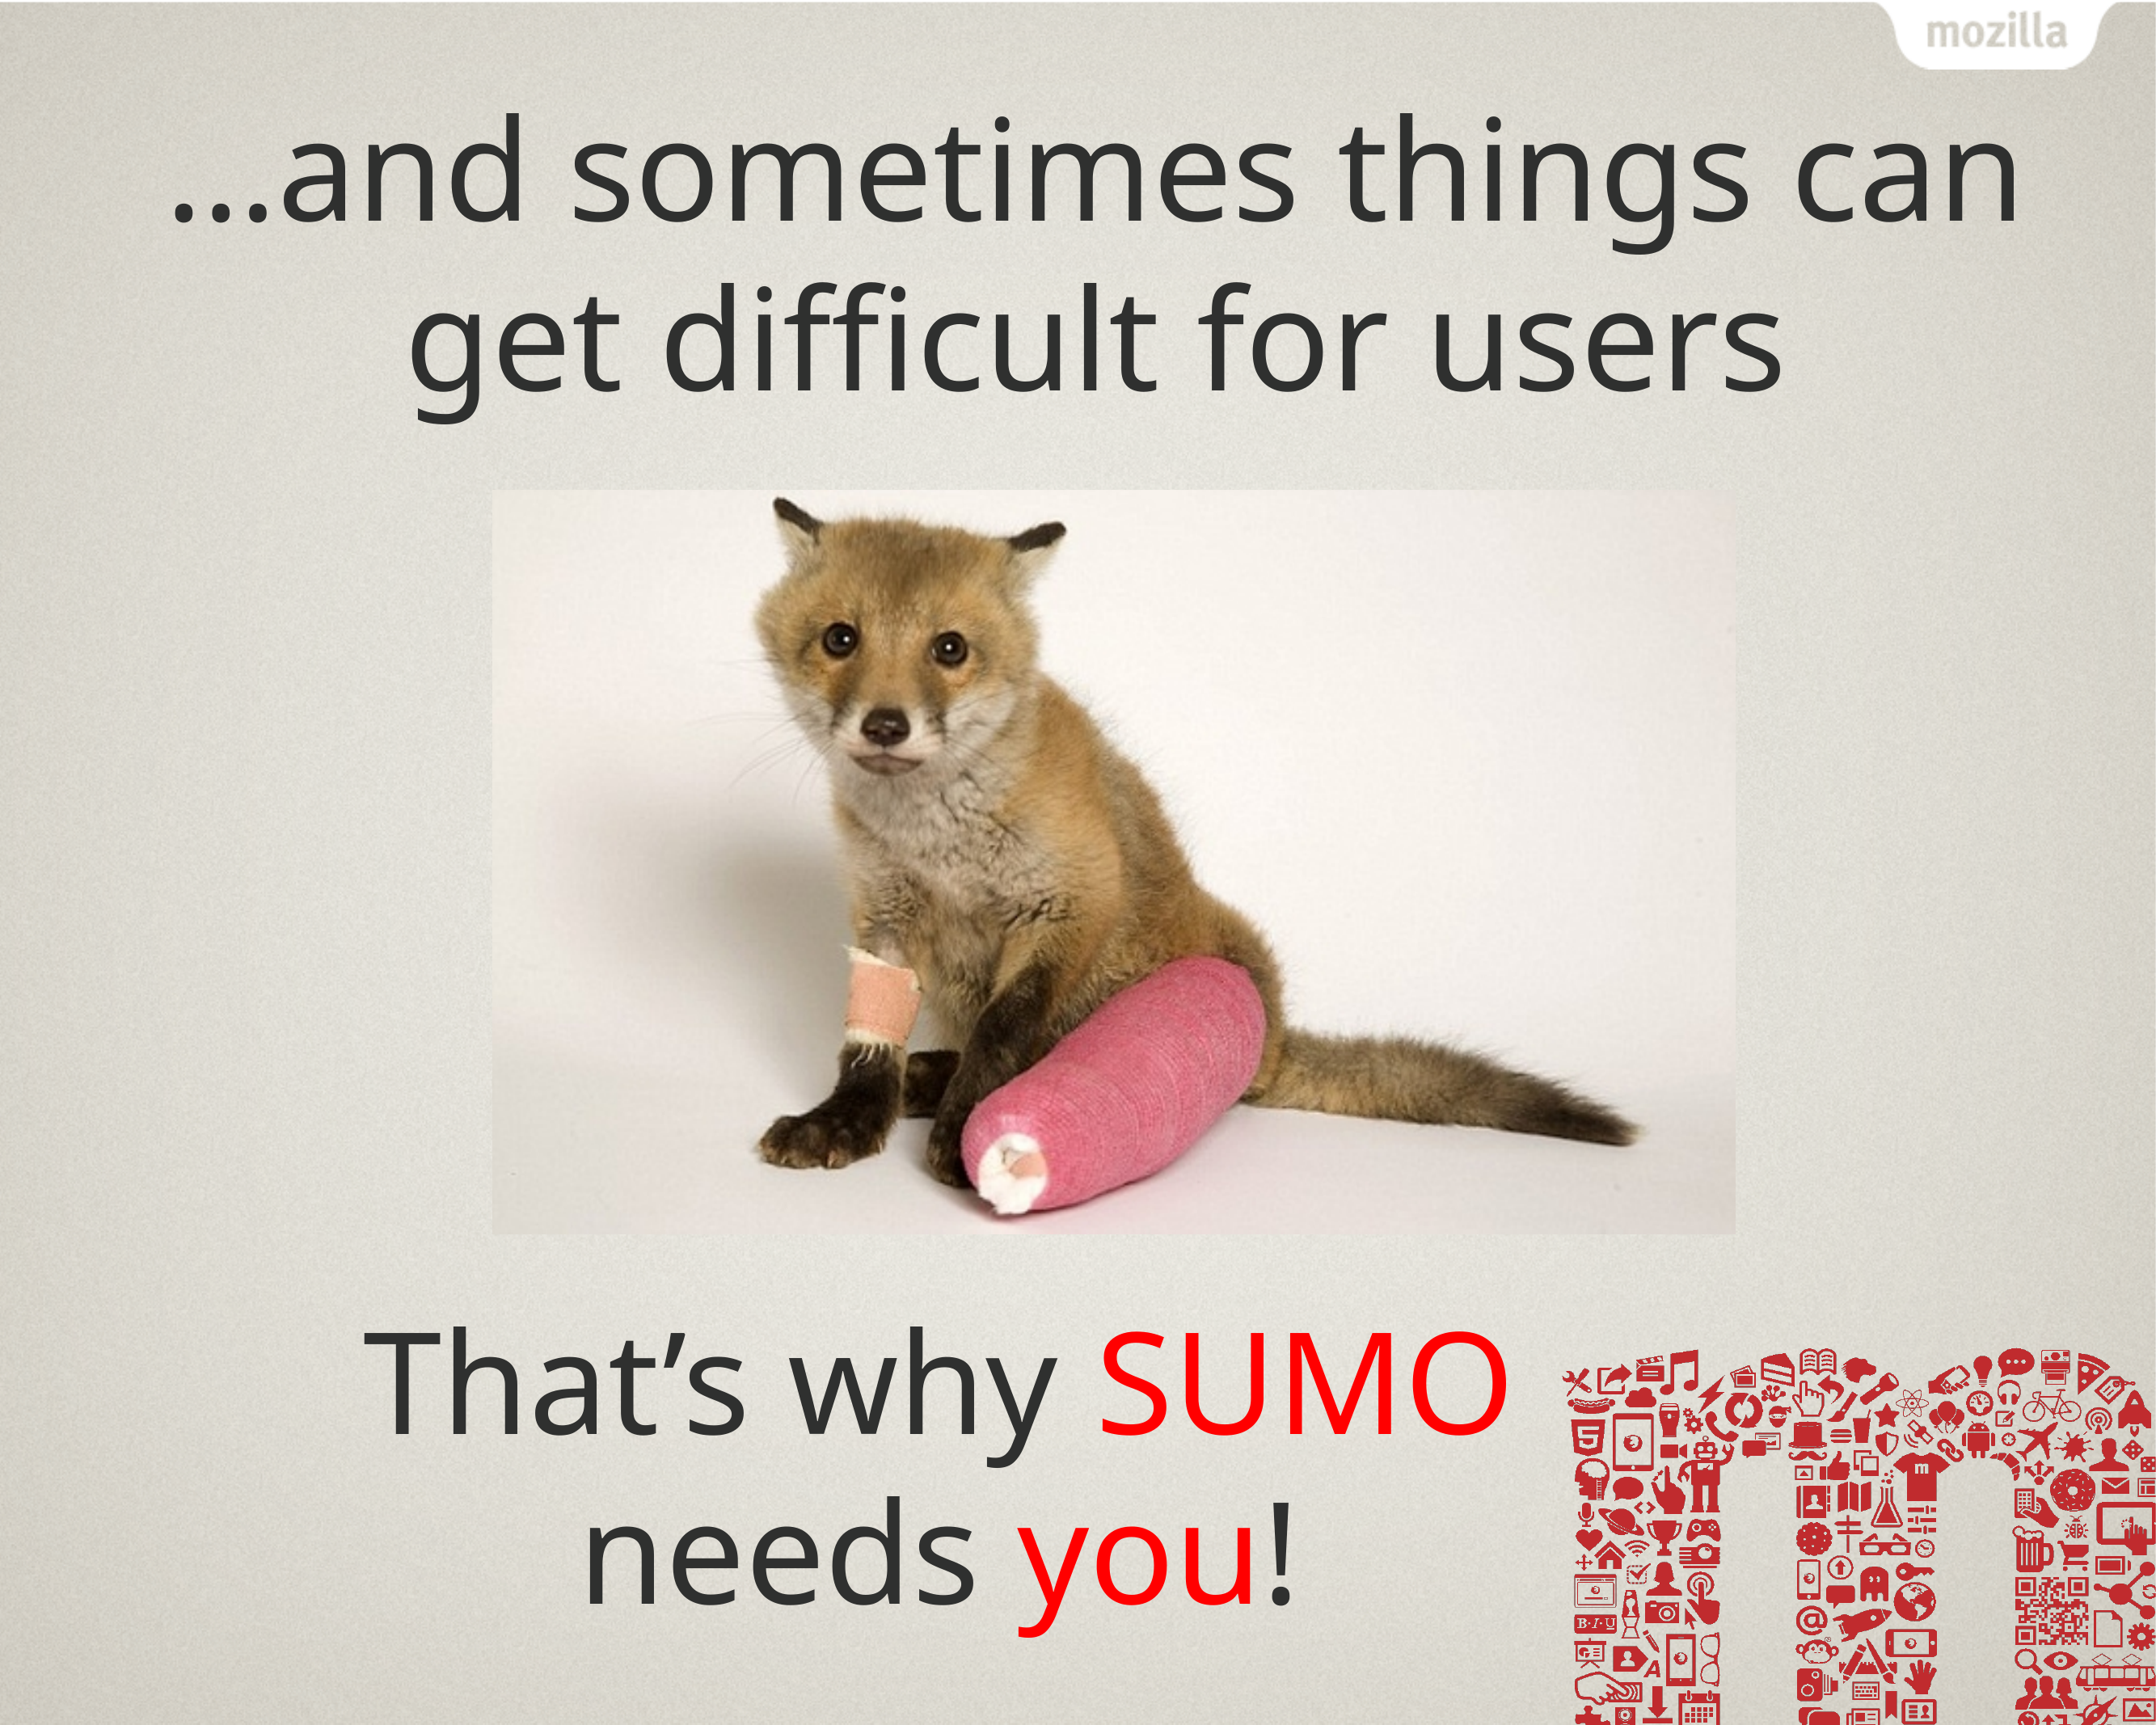

# …and sometimes things can get difficult for users
That’s why SUMO
needs you!